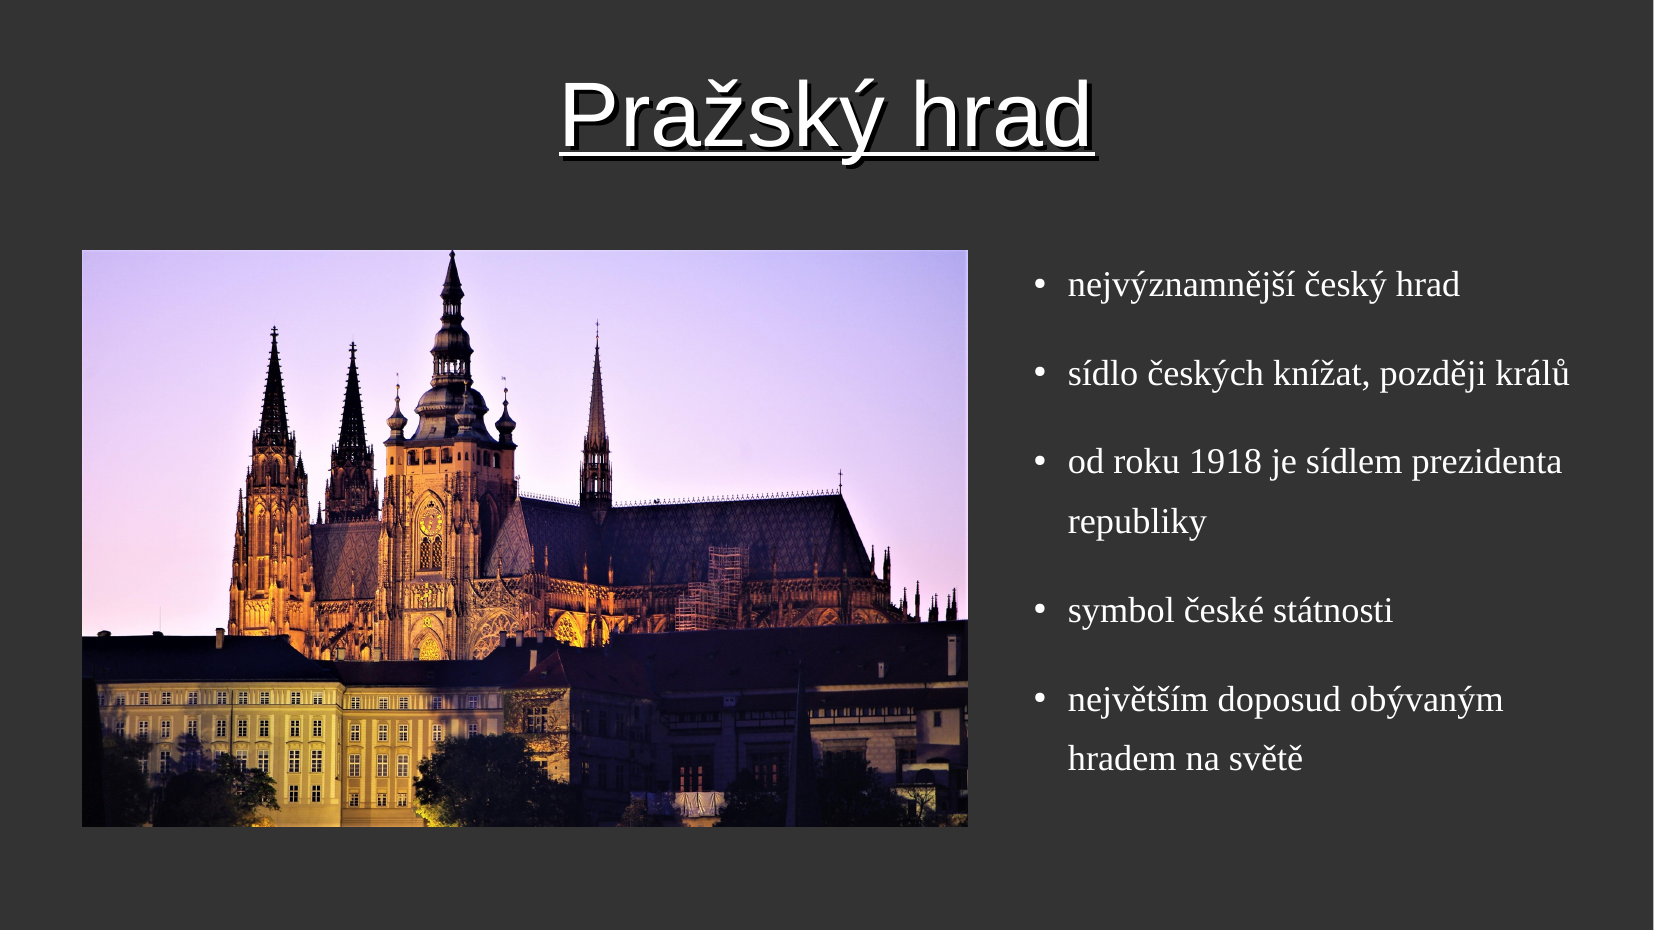

# Pražský hrad
nejvýznamnější český hrad
sídlo českých knížat, později králů
od roku 1918 je sídlem prezidenta republiky
symbol české státnosti
největším doposud obývaným hradem na světě